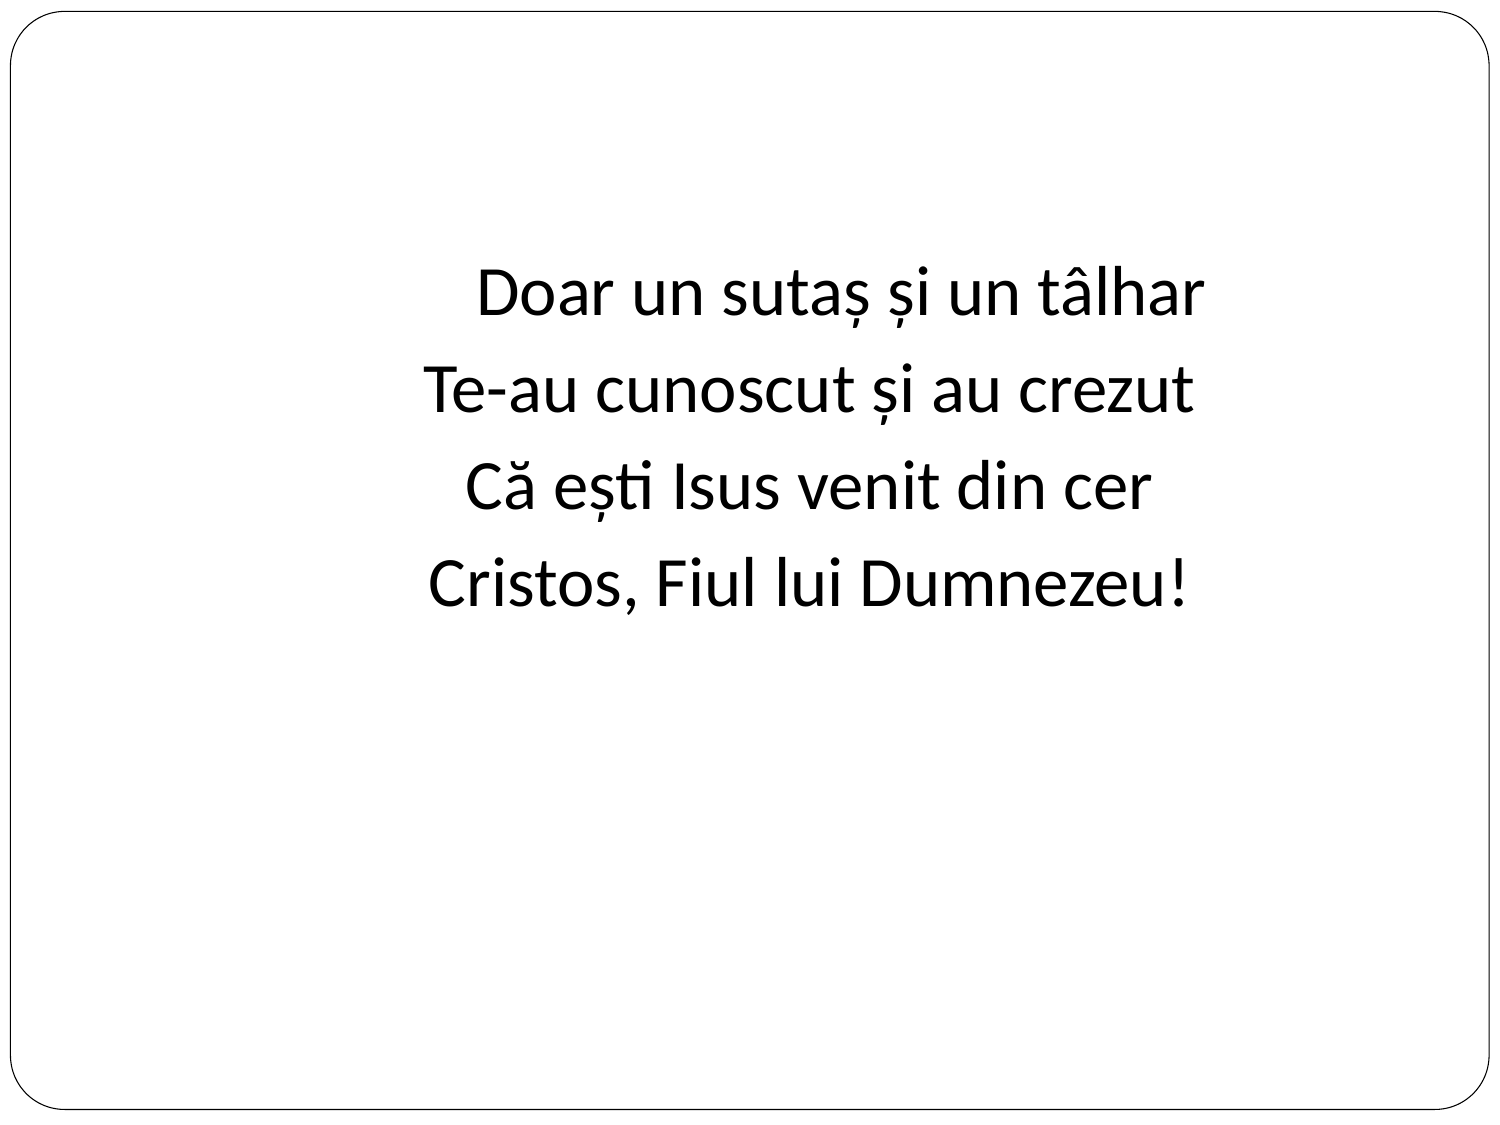

#
 Doar un sutaş şi un tâlhar
Te-au cunoscut şi au crezut
Că eşti Isus venit din cer
Cristos, Fiul lui Dumnezeu!